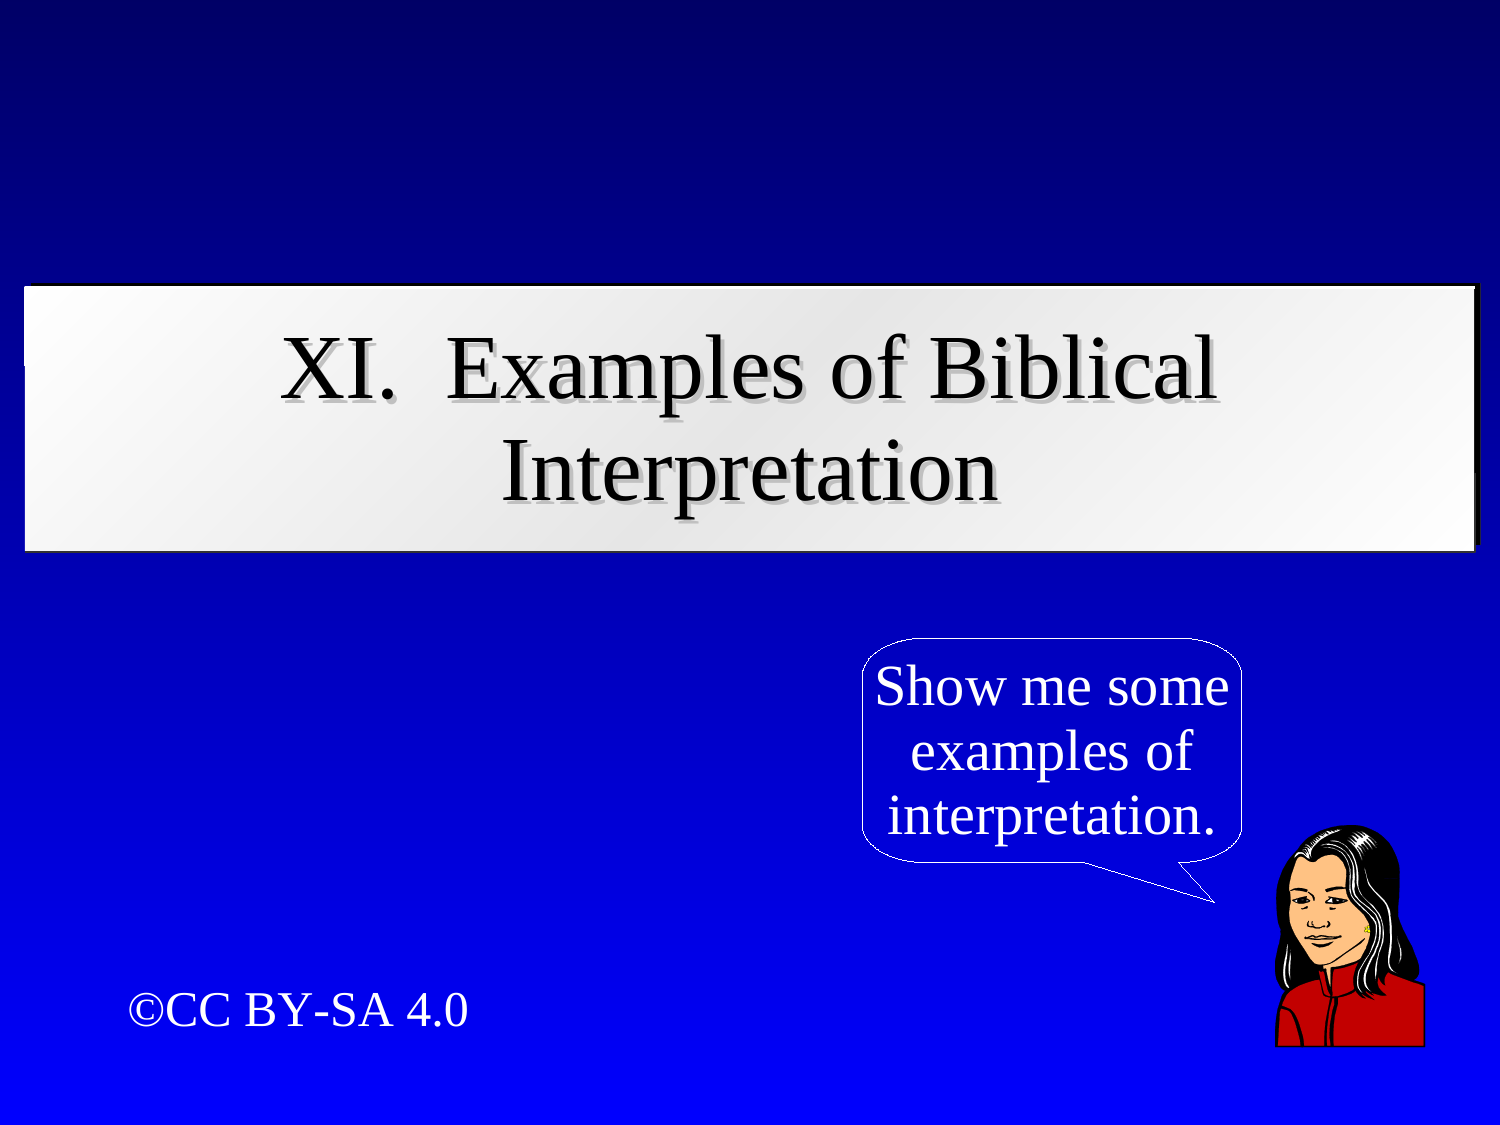

# XI. Examples of Biblical Interpretation
Show me some
examples of
interpretation.
©CC BY-SA 4.0